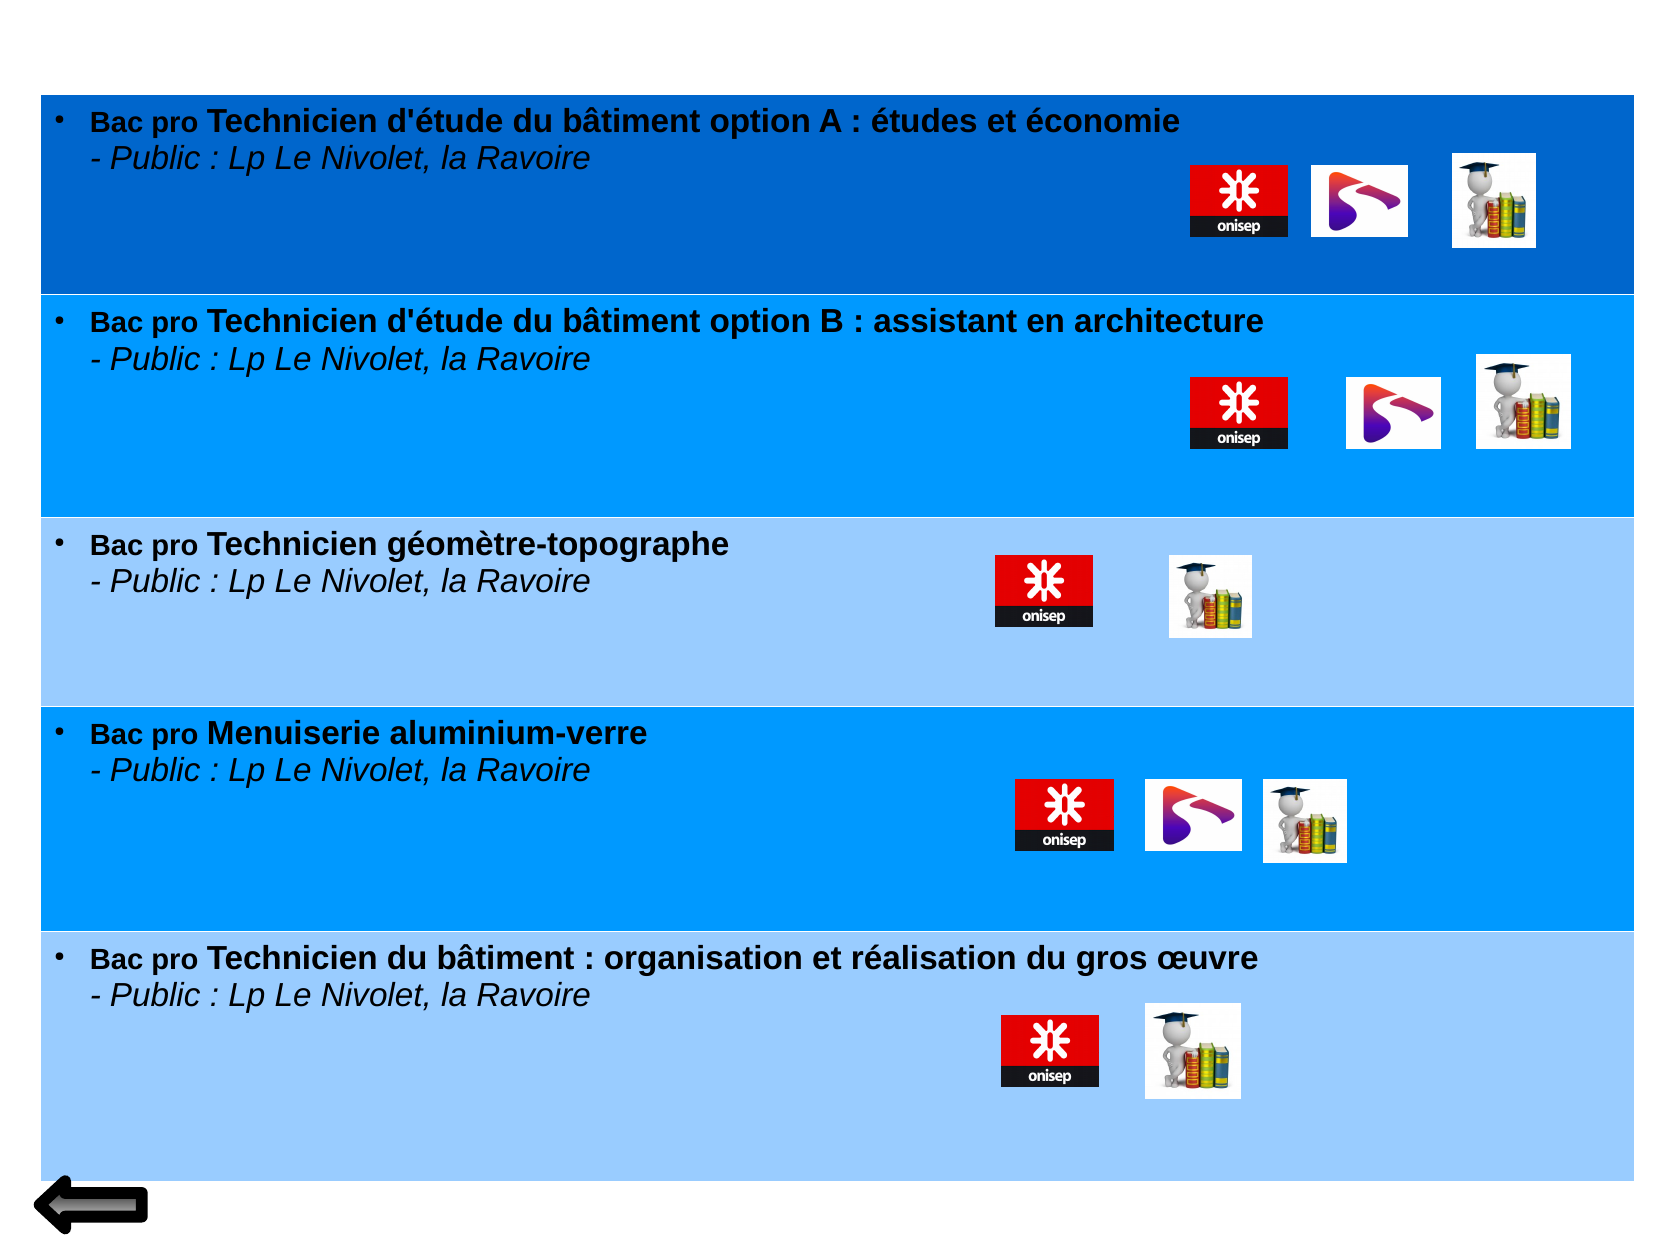

| Bac pro Technicien d'étude du bâtiment option A : études et économie - Public : Lp Le Nivolet, la Ravoire |
| --- |
| Bac pro Technicien d'étude du bâtiment option B : assistant en architecture - Public : Lp Le Nivolet, la Ravoire |
| Bac pro Technicien géomètre-topographe - Public : Lp Le Nivolet, la Ravoire |
| Bac pro Menuiserie aluminium-verre - Public : Lp Le Nivolet, la Ravoire |
| Bac pro Technicien du bâtiment : organisation et réalisation du gros œuvre - Public : Lp Le Nivolet, la Ravoire |